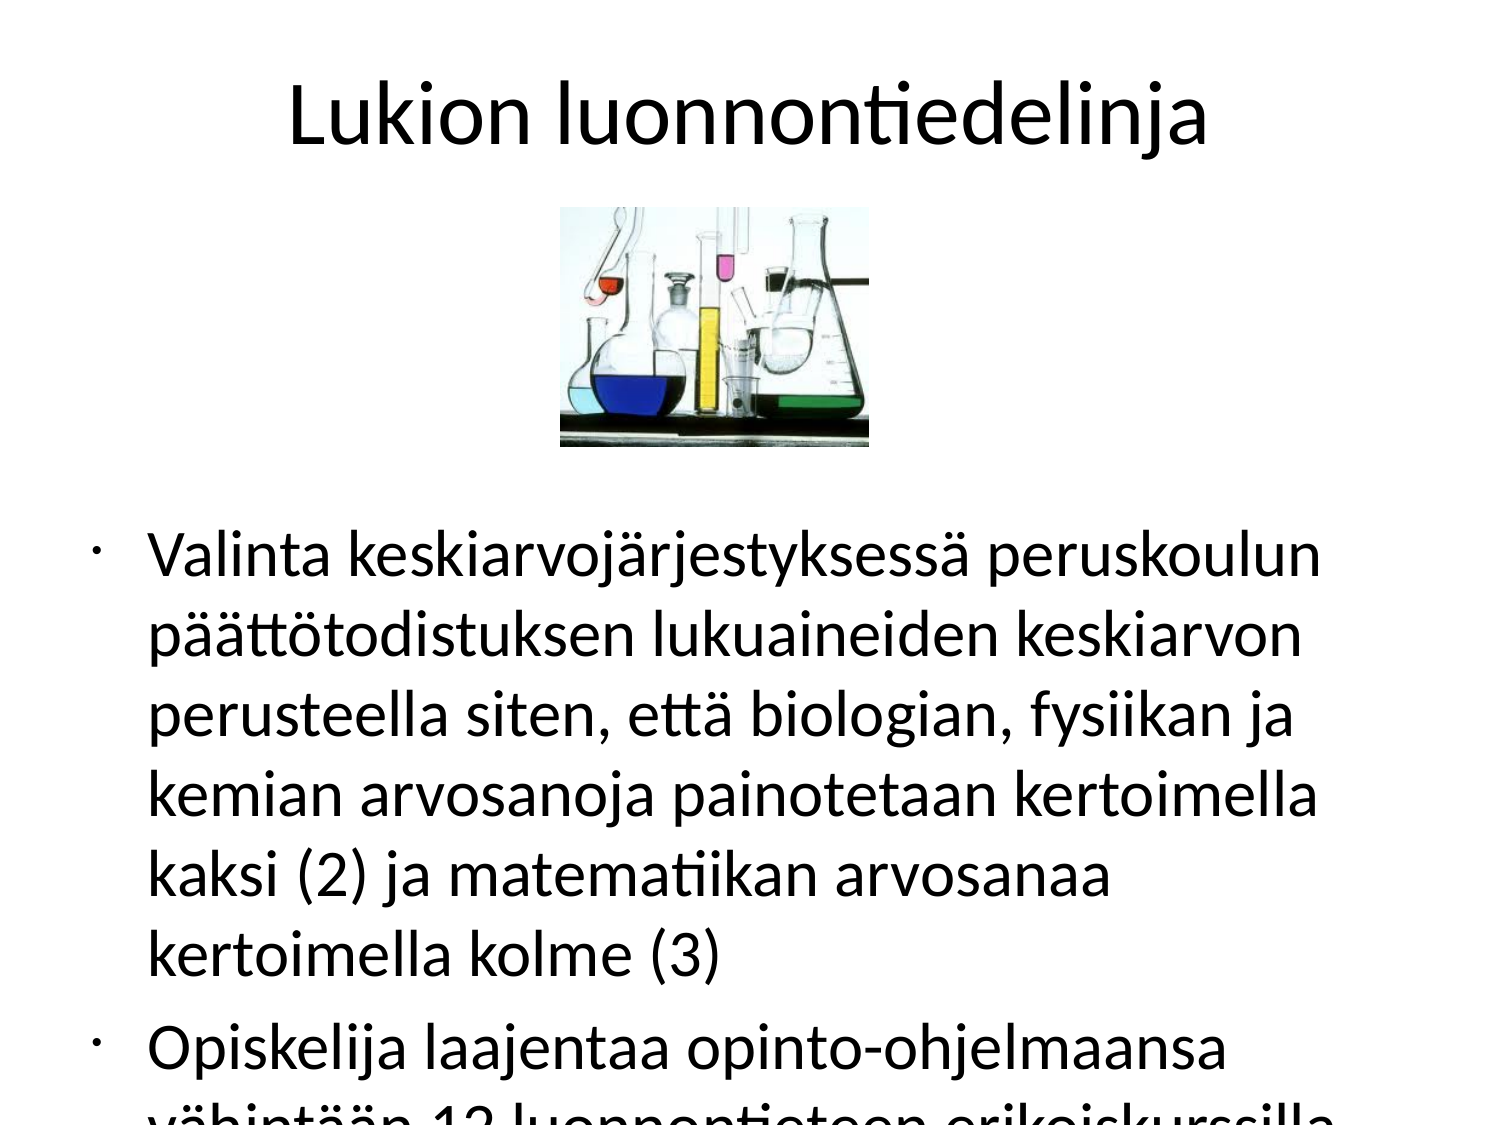

# Lukion luonnontiedelinja
Valinta keskiarvojärjestyksessä peruskoulun päättötodistuksen lukuaineiden keskiarvon perusteella siten, että biologian, fysiikan ja kemian arvosanoja painotetaan kertoimella kaksi (2) ja matematiikan arvosanaa kertoimella kolme (3)
Opiskelija laajentaa opinto-ohjelmaansa vähintään 12 luonnontieteen erikoiskurssilla.
Opiskelija voi jättää pois valintansa mukaan 8 kurssia pakollisista aineista.
Opiskelija tutustuu luonnontieteellisiin ilmiöihin laboratorio- ja maastotutkimuksissa.